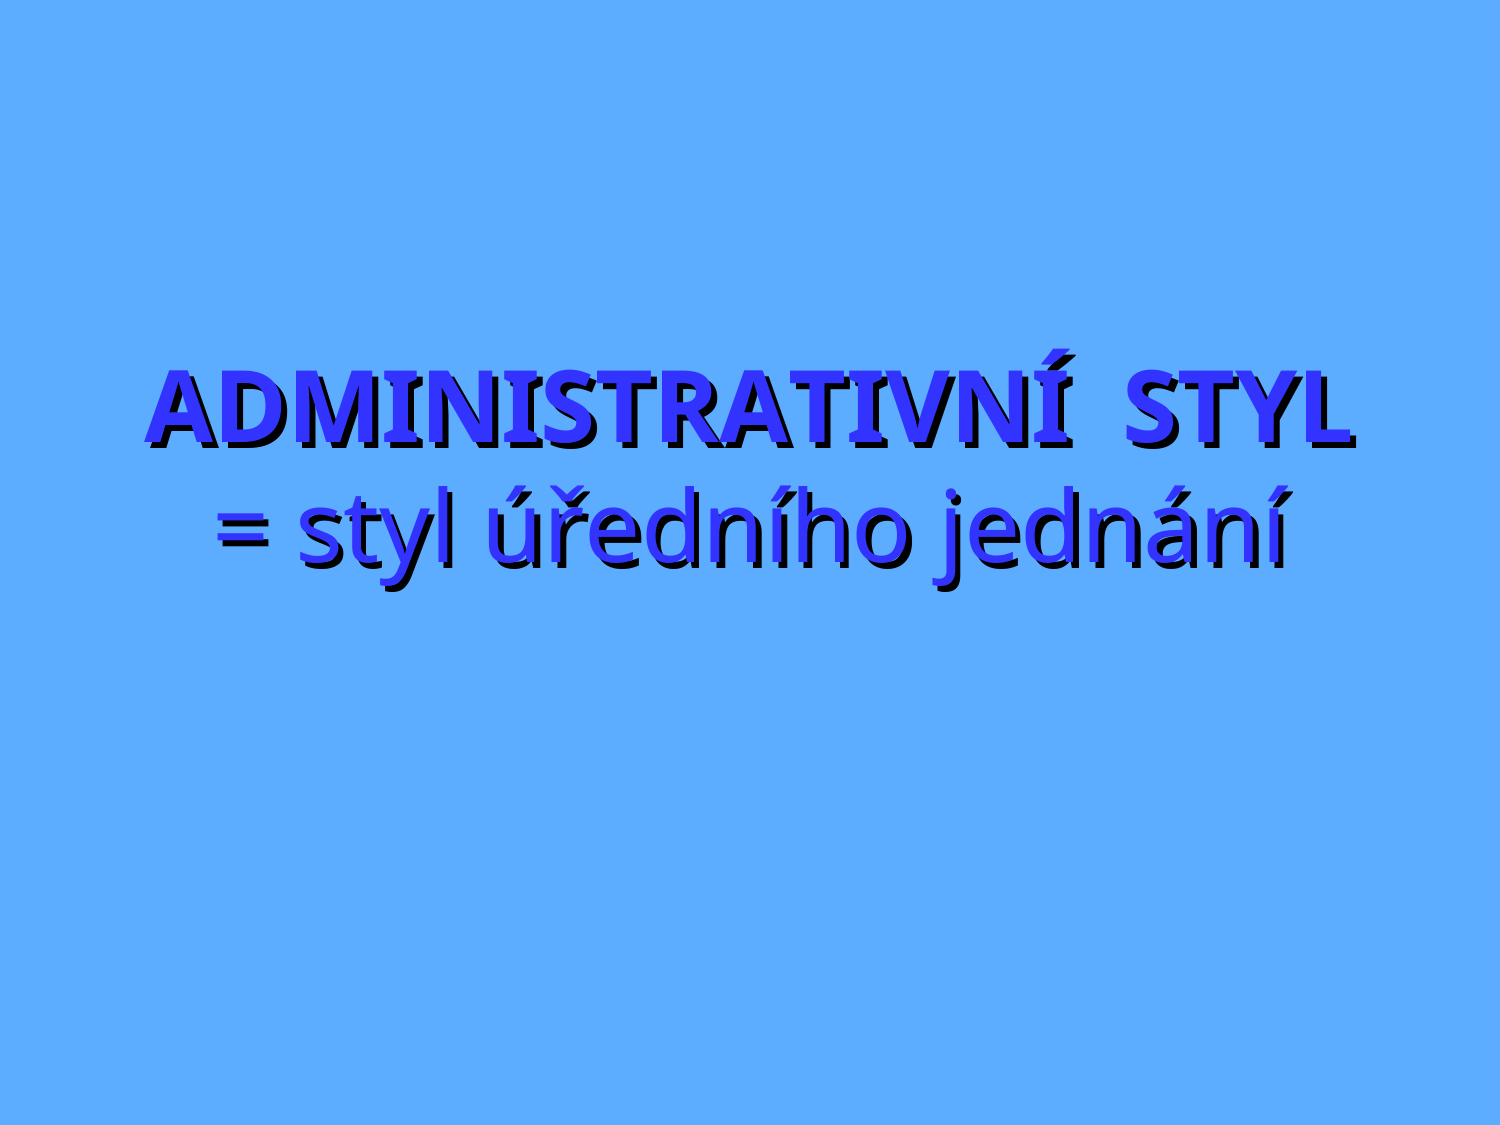

# ADMINISTRATIVNÍ STYL = styl úředního jednání